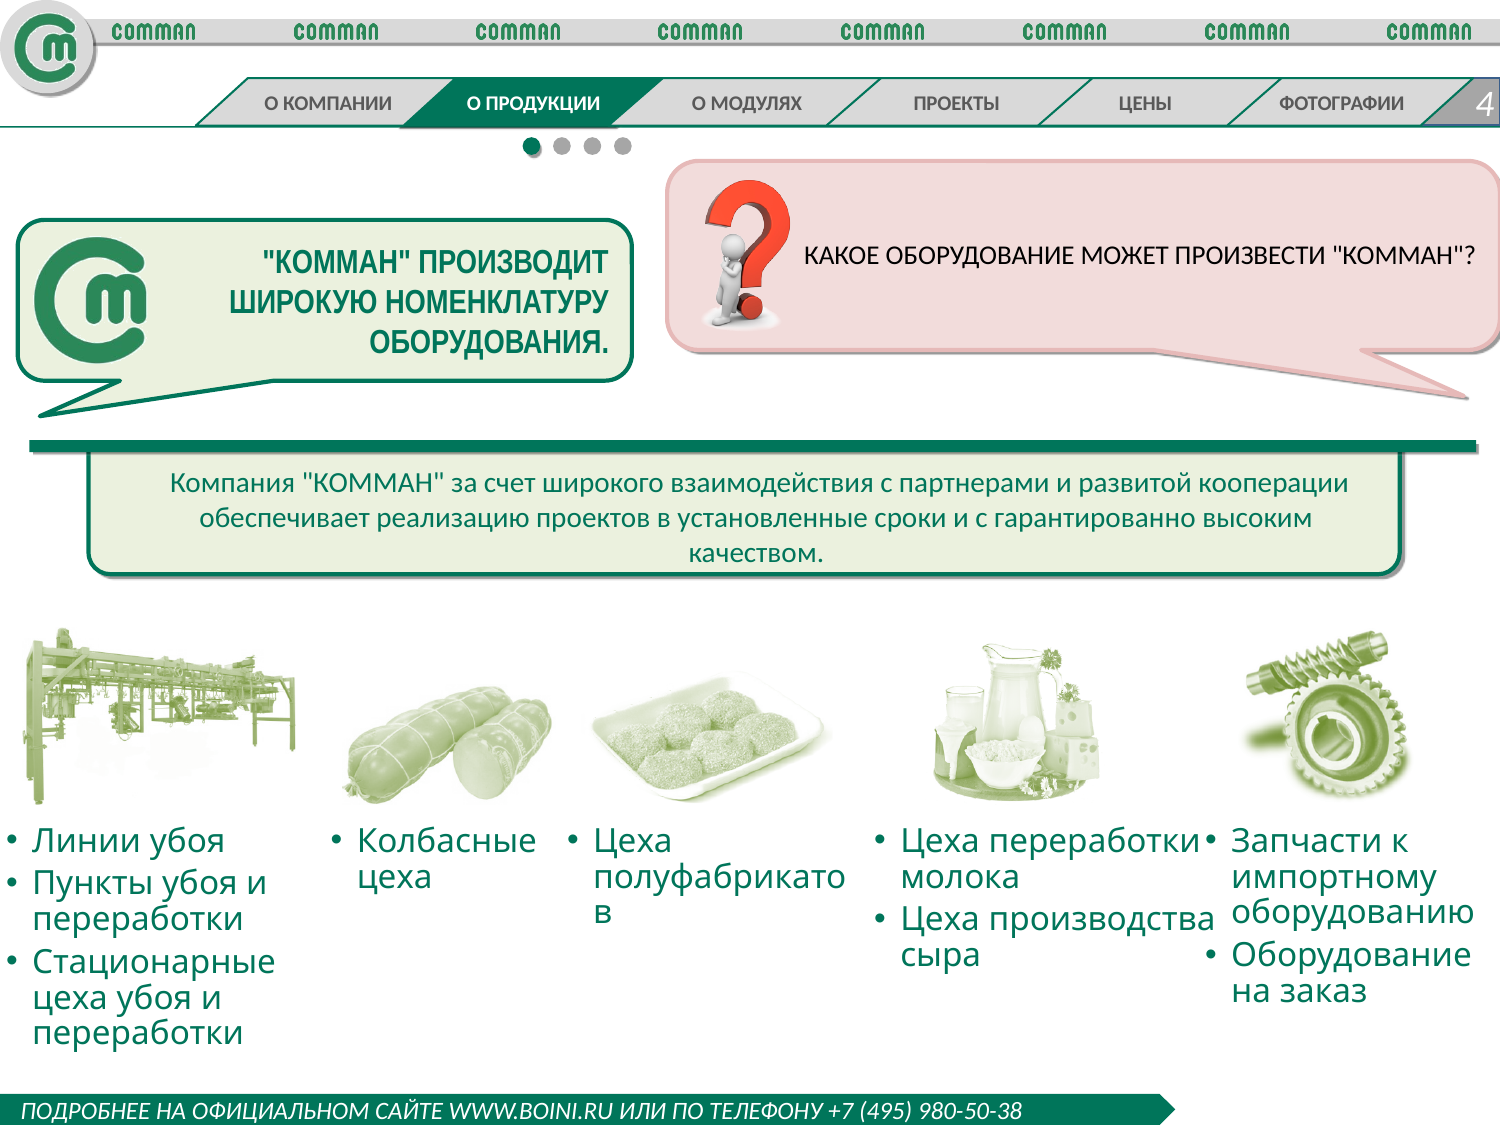

О КОМПАНИИ
 О ПРОДУКЦИИ
 О МОДУЛЯХ
ПРОЕКТЫ
ЦЕНЫ
ФОТОГРАФИИ
 КАКОЕ ОБОРУДОВАНИЕ МОЖЕТ ПРОИЗВЕСТИ "КОММАН"?
 "КОММАН" ПРОИЗВОДИТ ШИРОКУЮ НОМЕНКЛАТУРУ ОБОРУДОВАНИЯ.
 Компания "КОММАН" за счет широкого взаимодействия с партнерами и развитой кооперации обеспечивает реализацию проектов в установленные сроки и с гарантированно высоким качеством.
Линии убоя
Пункты убоя и переработки
Стационарные цеха убоя и переработки
Колбасные цеха
Цеха полуфабрикатов
Цеха переработки молока
Цеха производства сыра
Запчасти к импортному оборудованию
Оборудование на заказ
 ПОДРОБНЕЕ НА ОФИЦИАЛЬНОМ САЙТЕ WWW.BOINI.RU ИЛИ ПО ТЕЛЕФОНУ +7 (495) 980-50-38